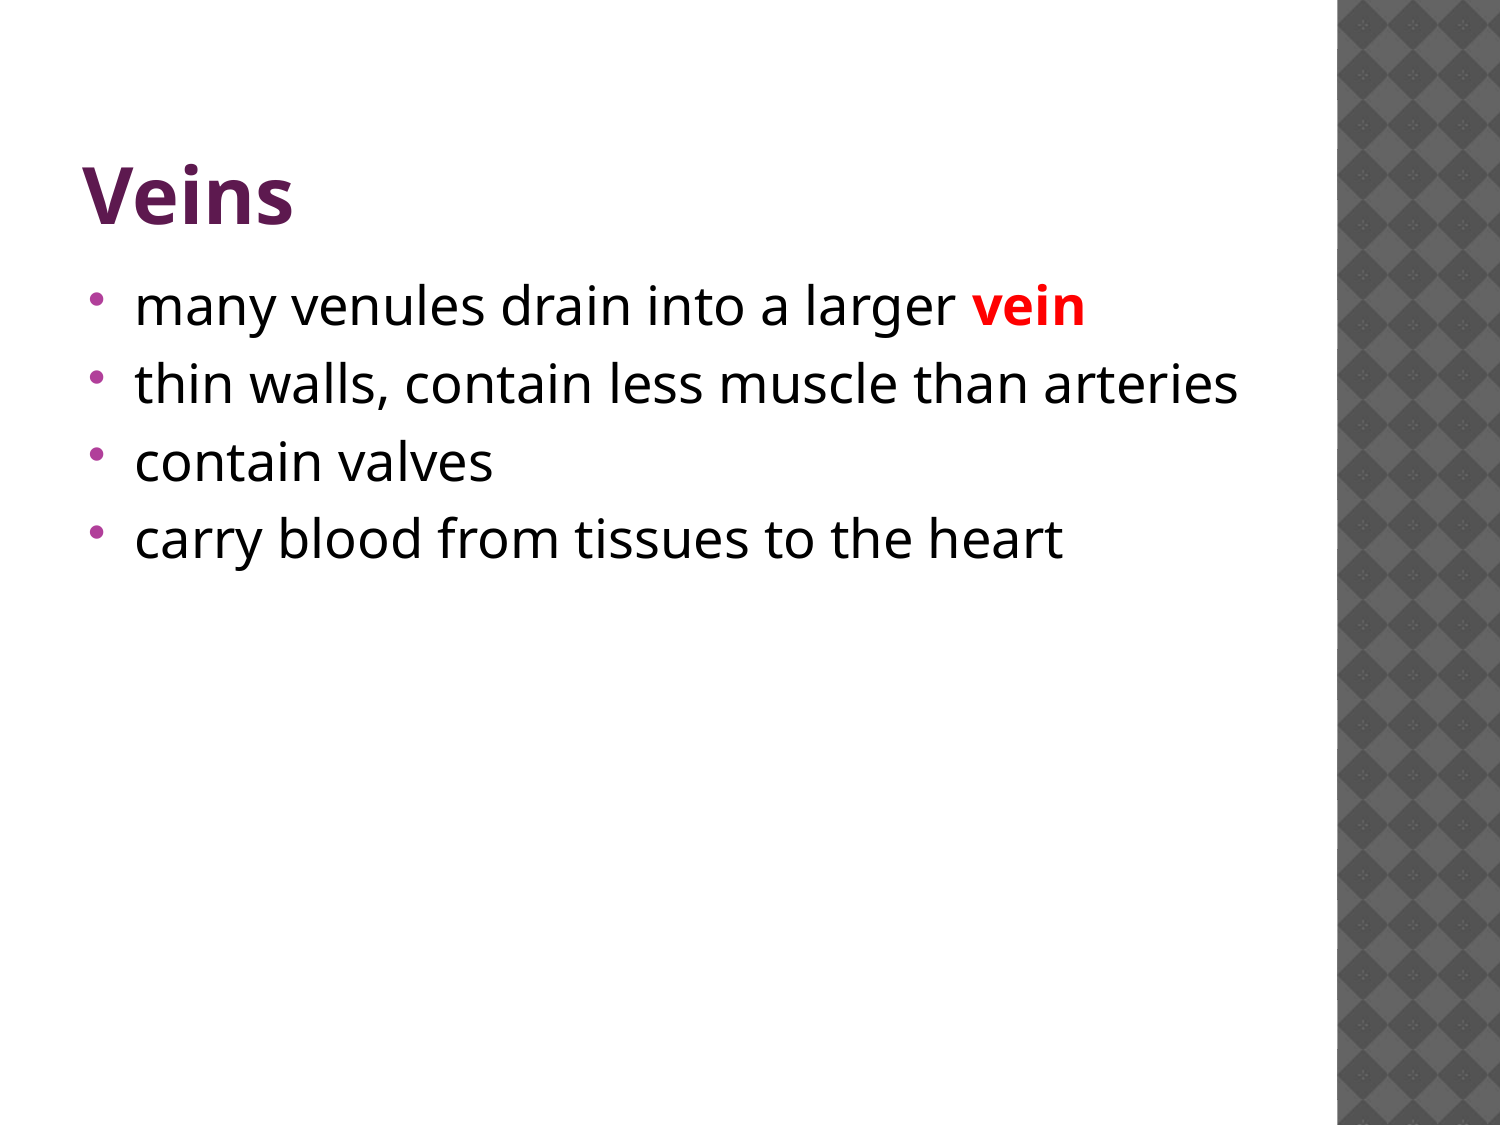

# Veins
many venules drain into a larger vein
thin walls, contain less muscle than arteries
contain valves
carry blood from tissues to the heart